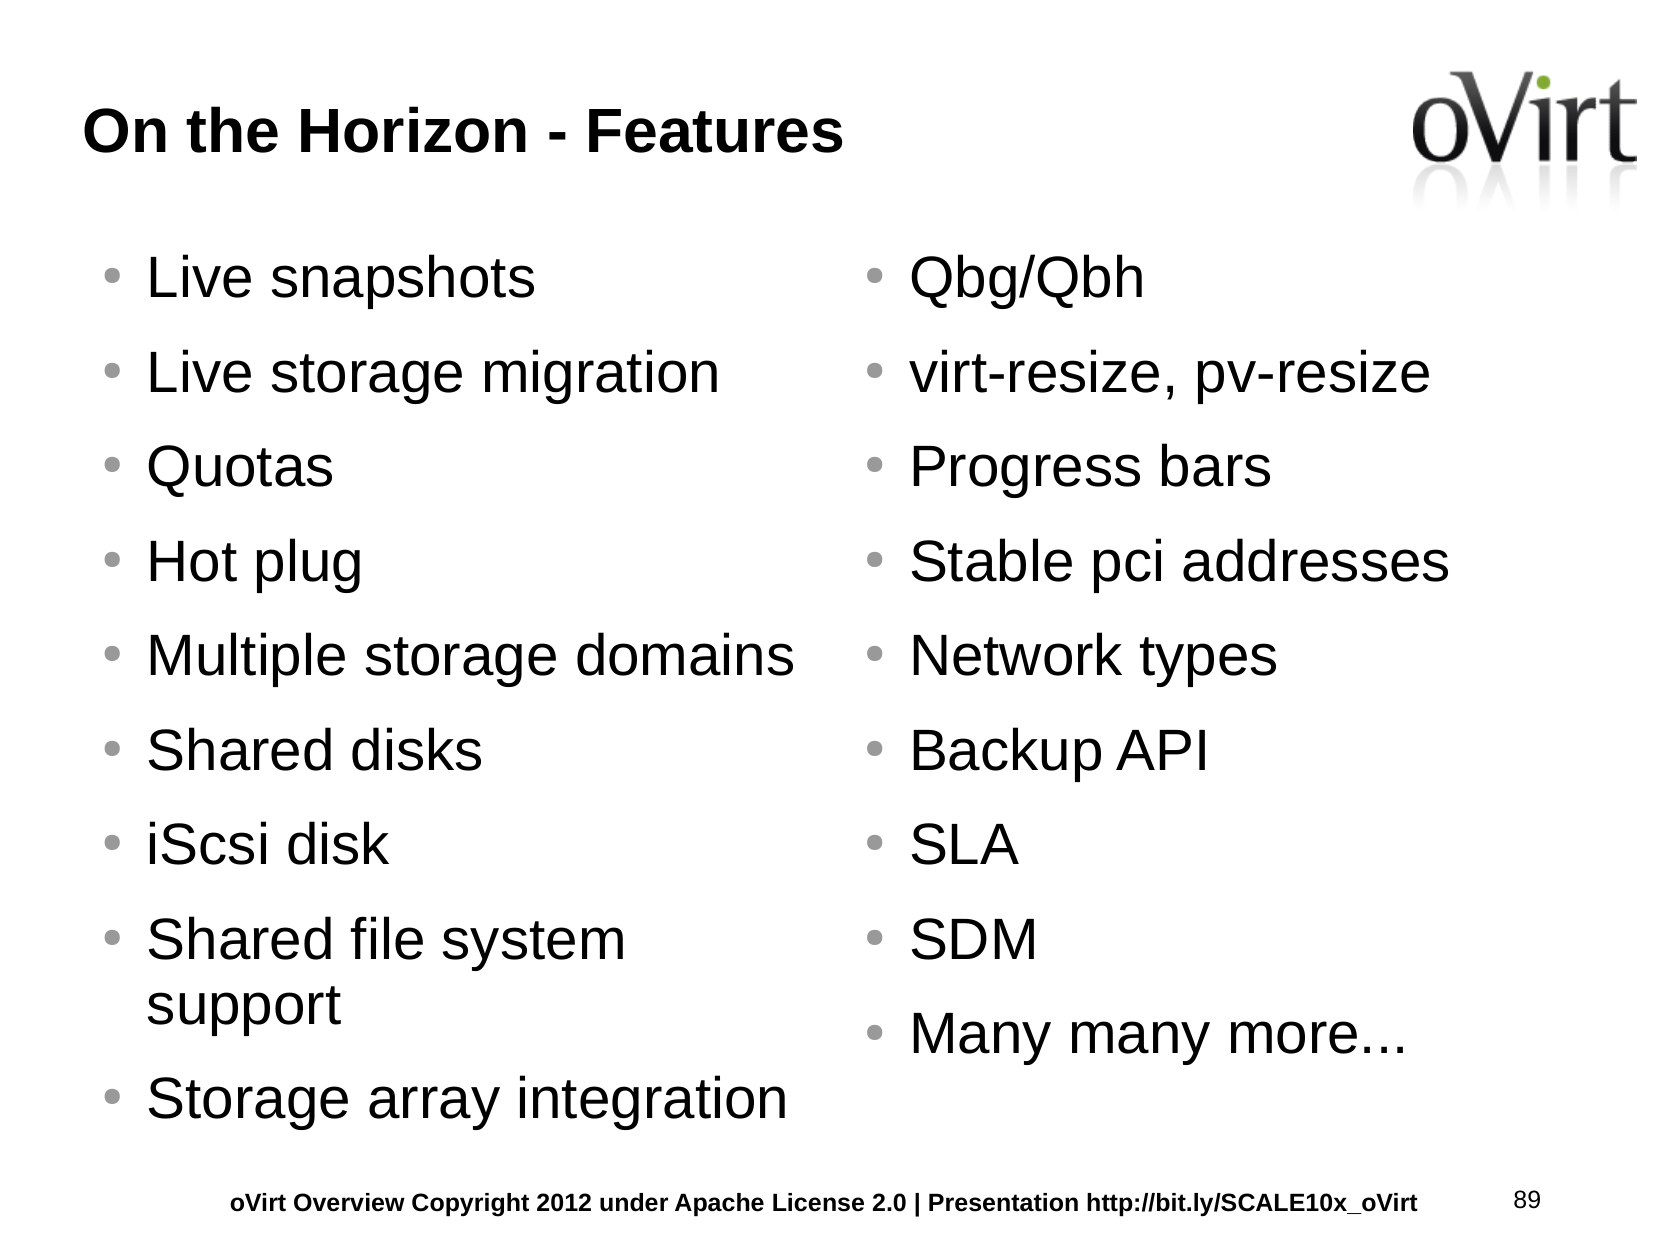

# On the Horizon - Features
Live snapshots
Live storage migration
Quotas
Hot plug
Multiple storage domains
Shared disks
iScsi disk
Shared file system support
Storage array integration
Qbg/Qbh
virt-resize, pv-resize
Progress bars
Stable pci addresses
Network types
Backup API
SLA
SDM
Many many more...